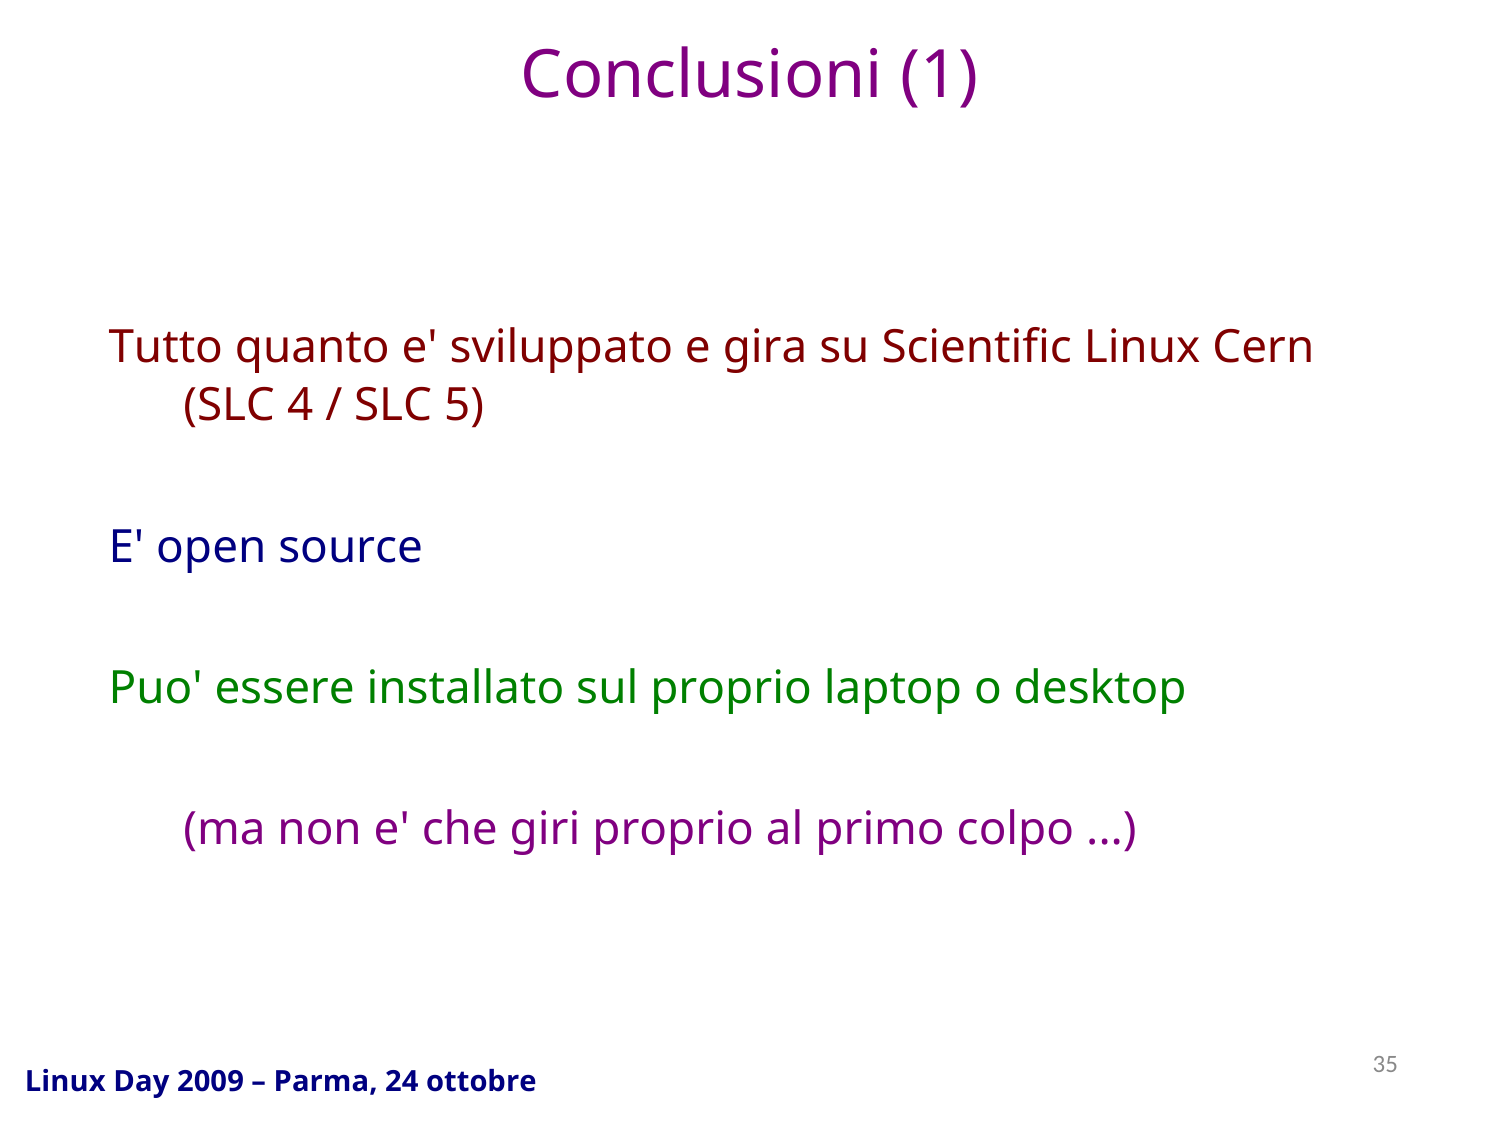

Conclusioni (1)
# Tutto quanto e' sviluppato e gira su Scientific Linux Cern (SLC 4 / SLC 5)‏
E' open source
Puo' essere installato sul proprio laptop o desktop
	(ma non e' che giri proprio al primo colpo ...)‏
35